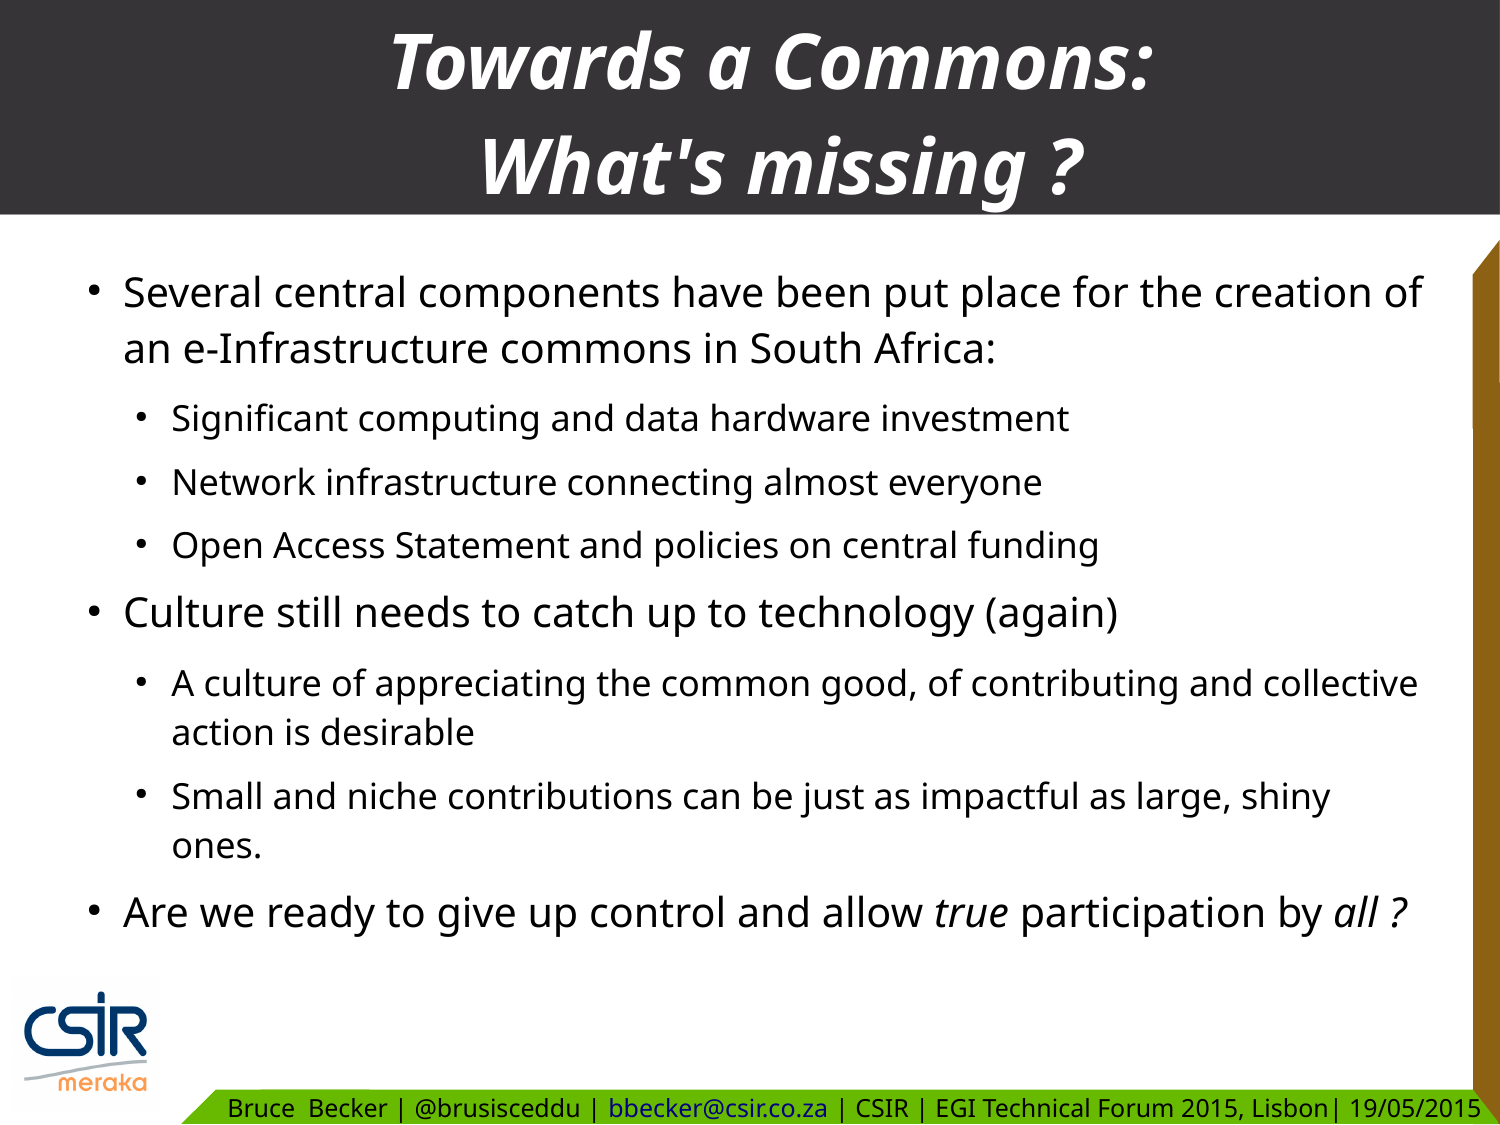

# Towards a Commons: What's missing ?
Several central components have been put place for the creation of an e-Infrastructure commons in South Africa:
Significant computing and data hardware investment
Network infrastructure connecting almost everyone
Open Access Statement and policies on central funding
Culture still needs to catch up to technology (again)
A culture of appreciating the common good, of contributing and collective action is desirable
Small and niche contributions can be just as impactful as large, shiny ones.
Are we ready to give up control and allow true participation by all ?